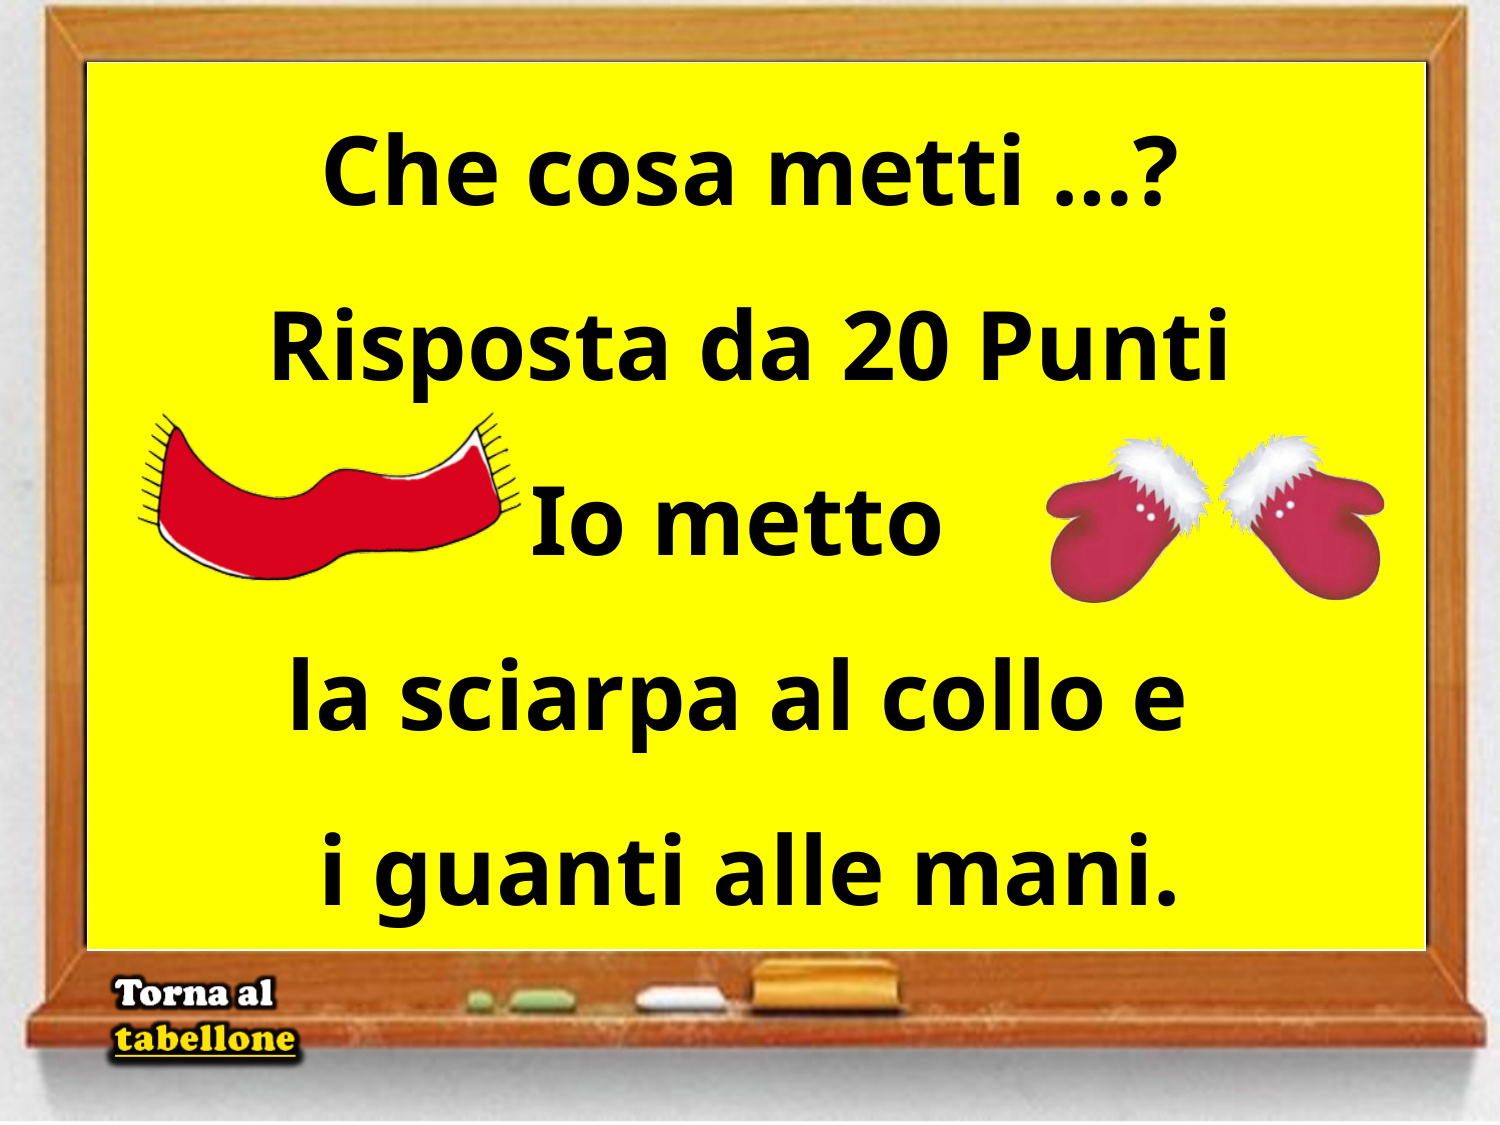

Che cosa metti …?
Risposta da 20 Punti
Io metto
la sciarpa al collo e
i guanti alle mani.